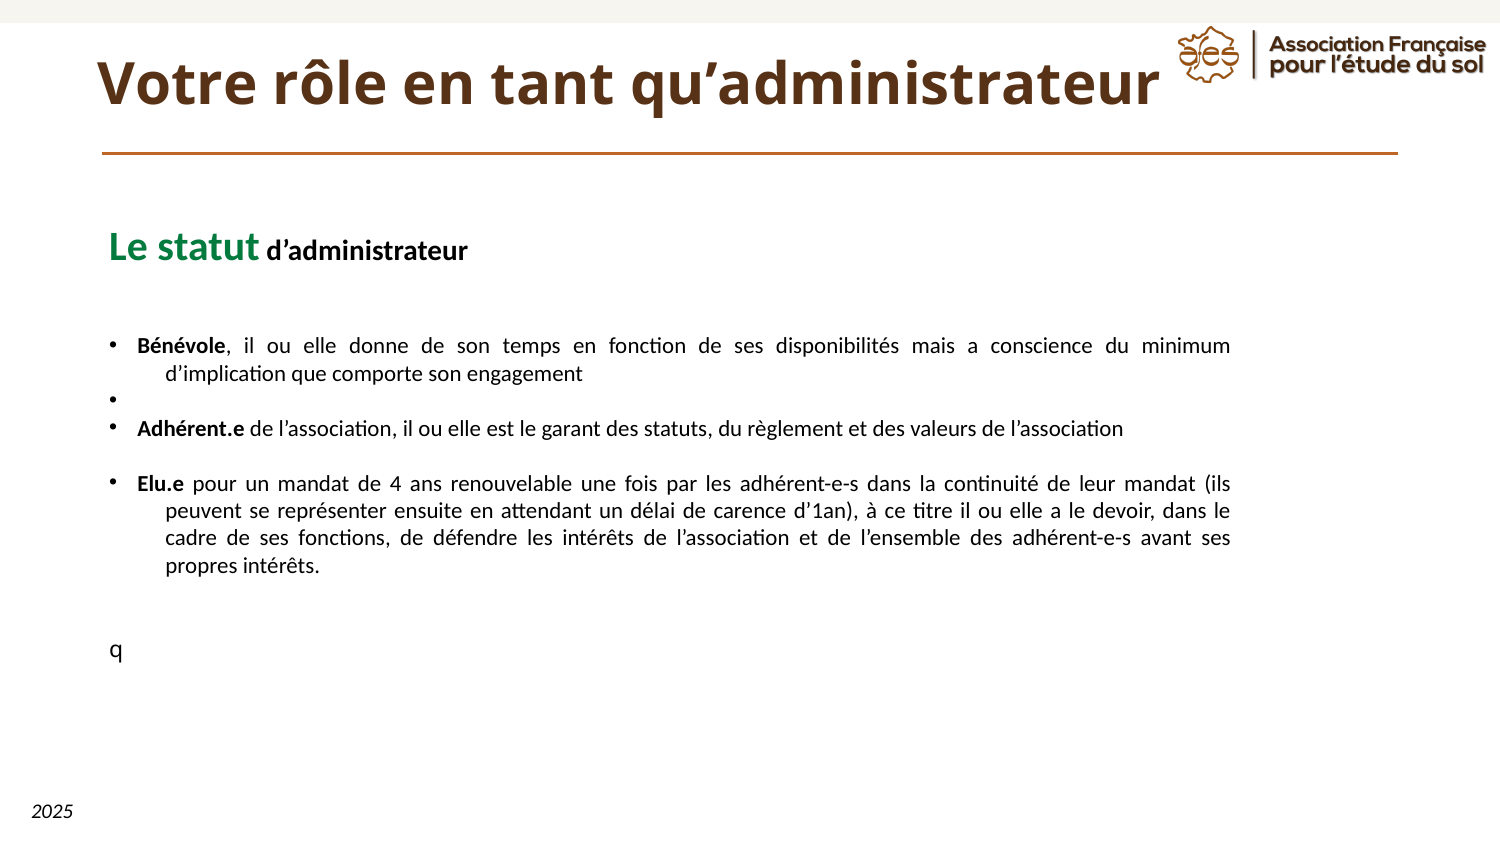

# Votre rôle en tant qu’administrateur
Catégorie 1
Le statut d’administrateur
Bénévole, il ou elle donne de son temps en fonction de ses disponibilités mais a conscience du minimum d’implication que comporte son engagement
Adhérent.e de l’association, il ou elle est le garant des statuts, du règlement et des valeurs de l’association
Elu.e pour un mandat de 4 ans renouvelable une fois par les adhérent-e-s dans la continuité de leur mandat (ils peuvent se représenter ensuite en attendant un délai de carence d’1an), à ce titre il ou elle a le devoir, dans le cadre de ses fonctions, de défendre les intérêts de l’association et de l’ensemble des adhérent-e-s avant ses propres intérêts.
2025